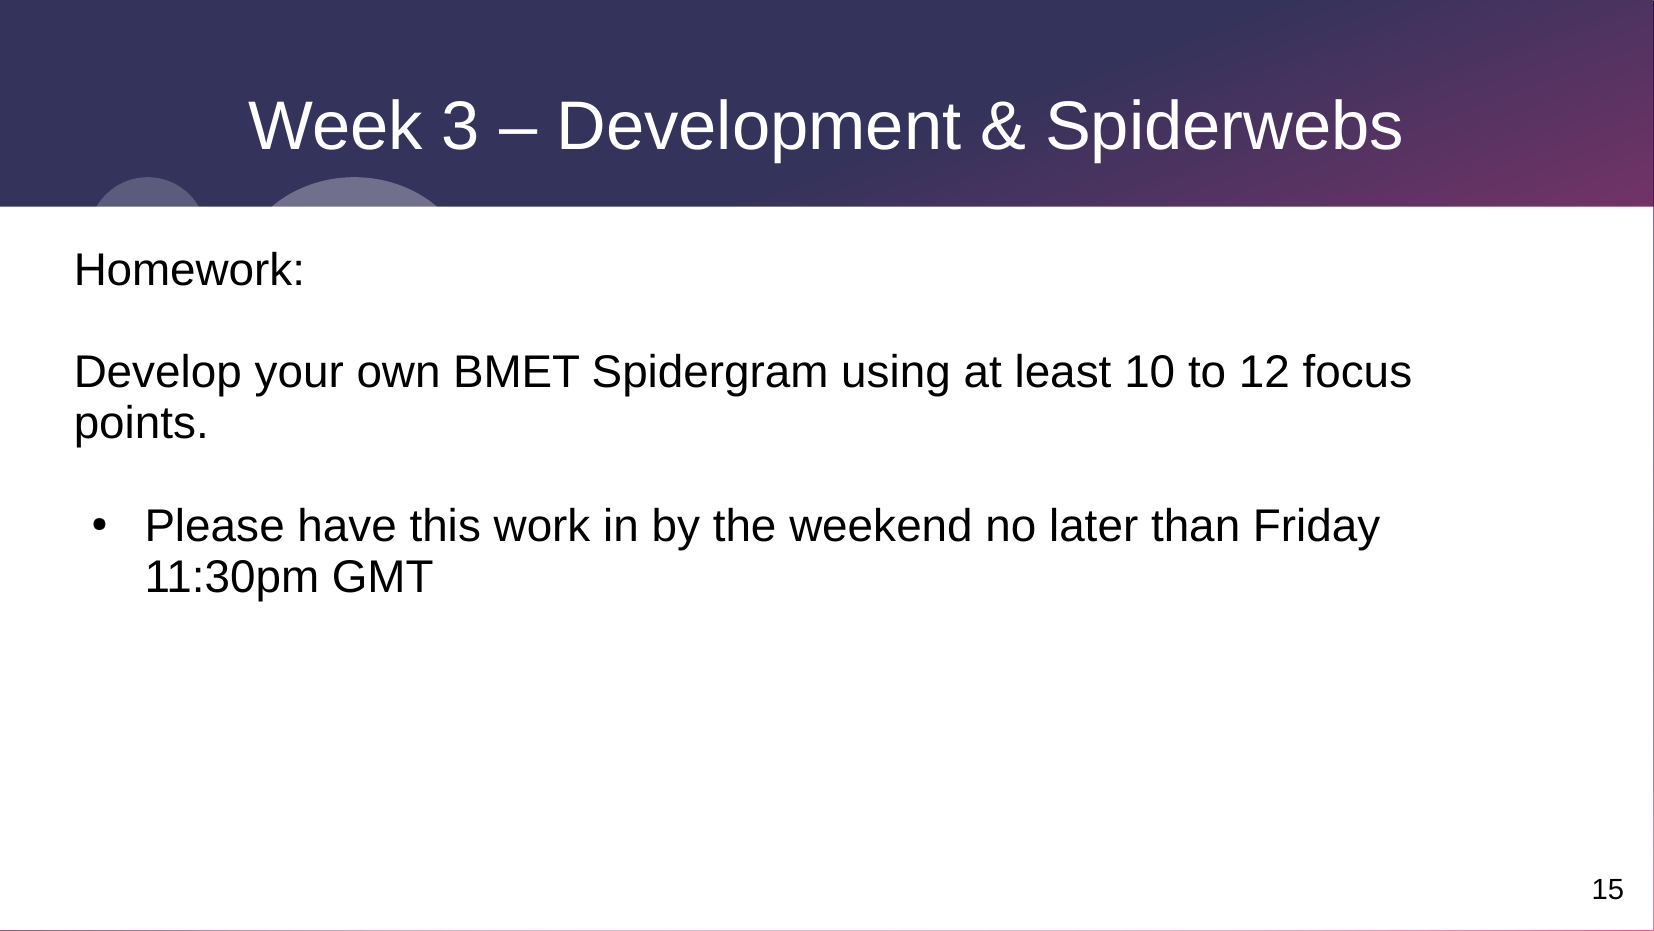

# Week 3 – Development & Spiderwebs
Homework:
Develop your own BMET Spidergram using at least 10 to 12 focus points.
Please have this work in by the weekend no later than Friday 11:30pm GMT
15